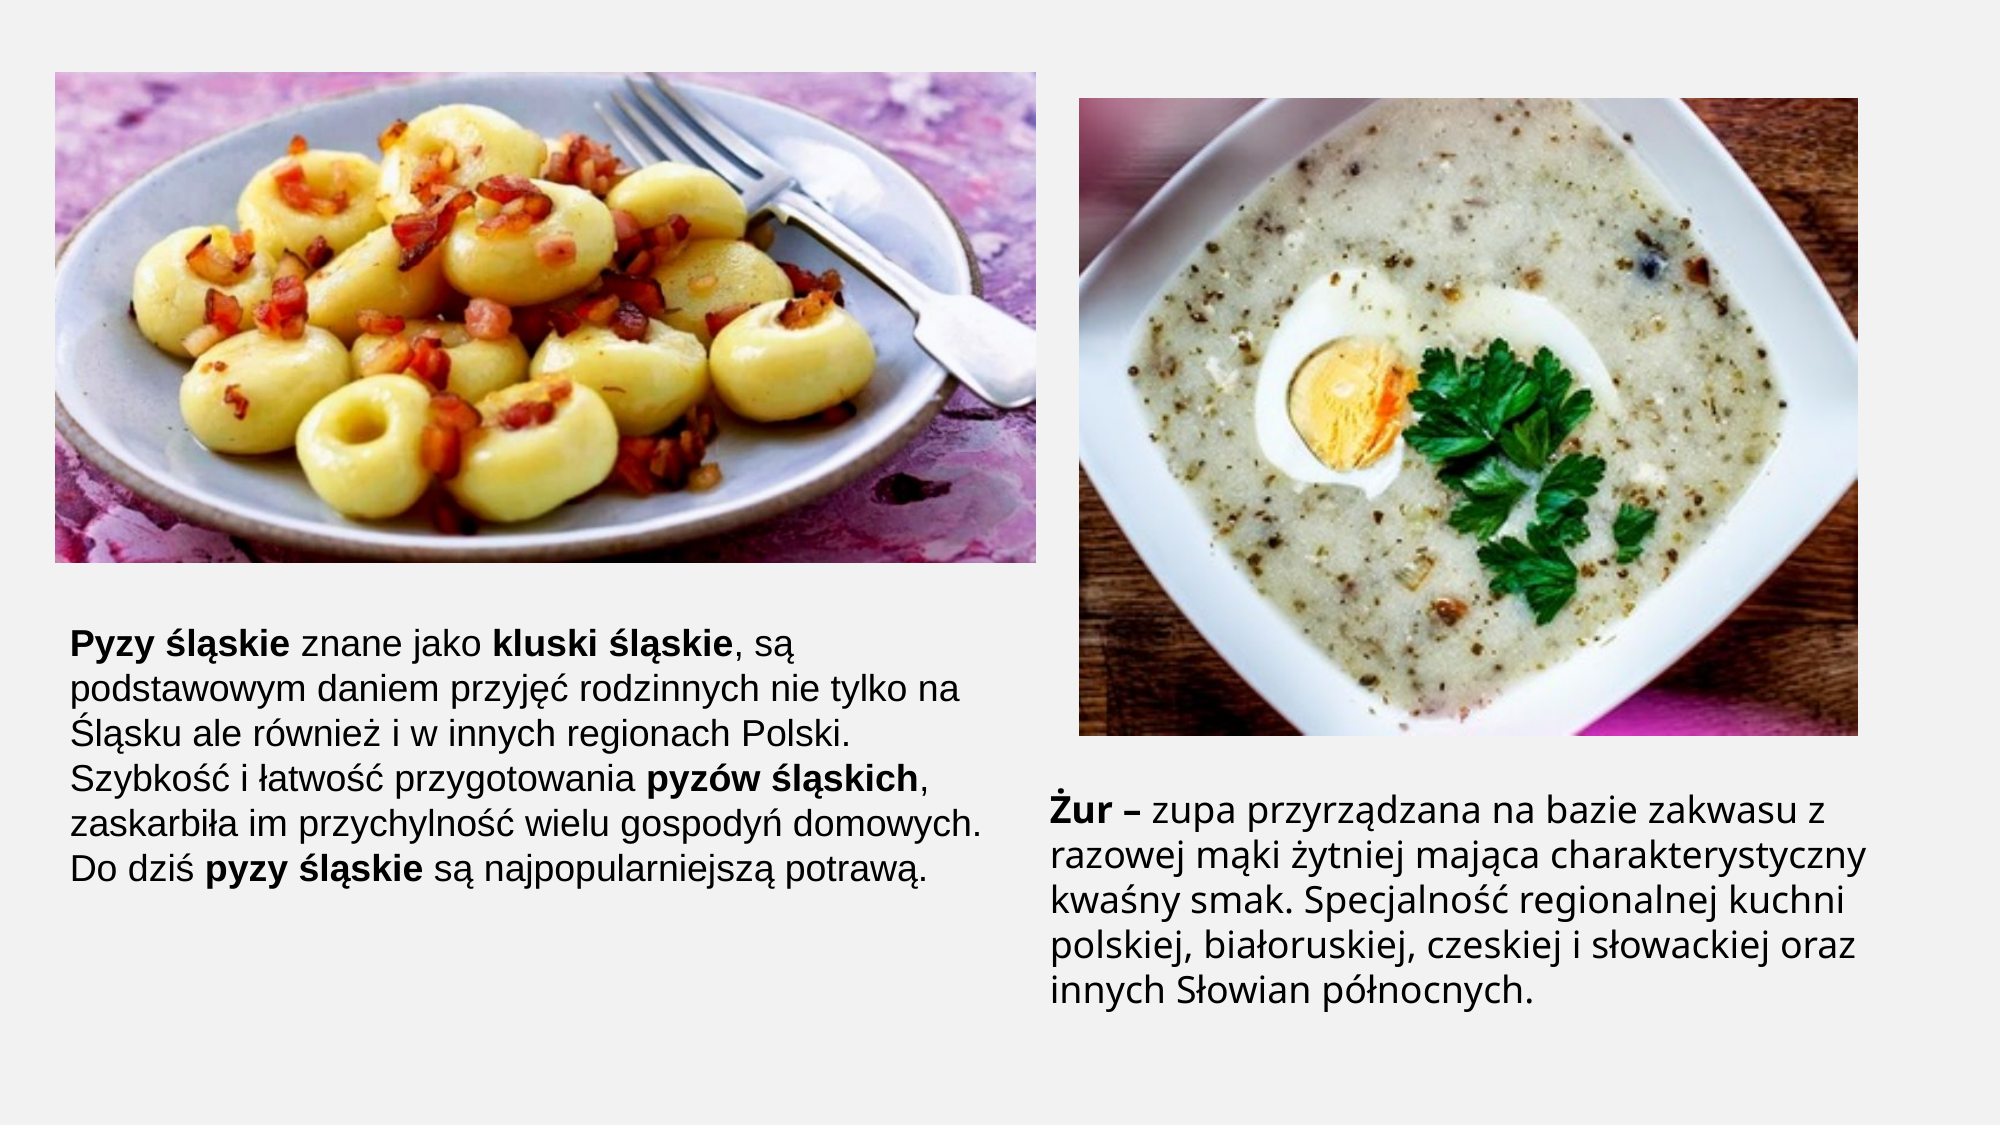

Pyzy śląskie znane jako kluski śląskie, są podstawowym daniem przyjęć rodzinnych nie tylko na Śląsku ale również i w innych regionach Polski. Szybkość i łatwość przygotowania pyzów śląskich, zaskarbiła im przychylność wielu gospodyń domowych. Do dziś pyzy śląskie są najpopularniejszą potrawą.
Żur – zupa przyrządzana na bazie zakwasu z razowej mąki żytniej mająca charakterystyczny kwaśny smak. Specjalność regionalnej kuchni polskiej, białoruskiej, czeskiej i słowackiej oraz innych Słowian północnych.